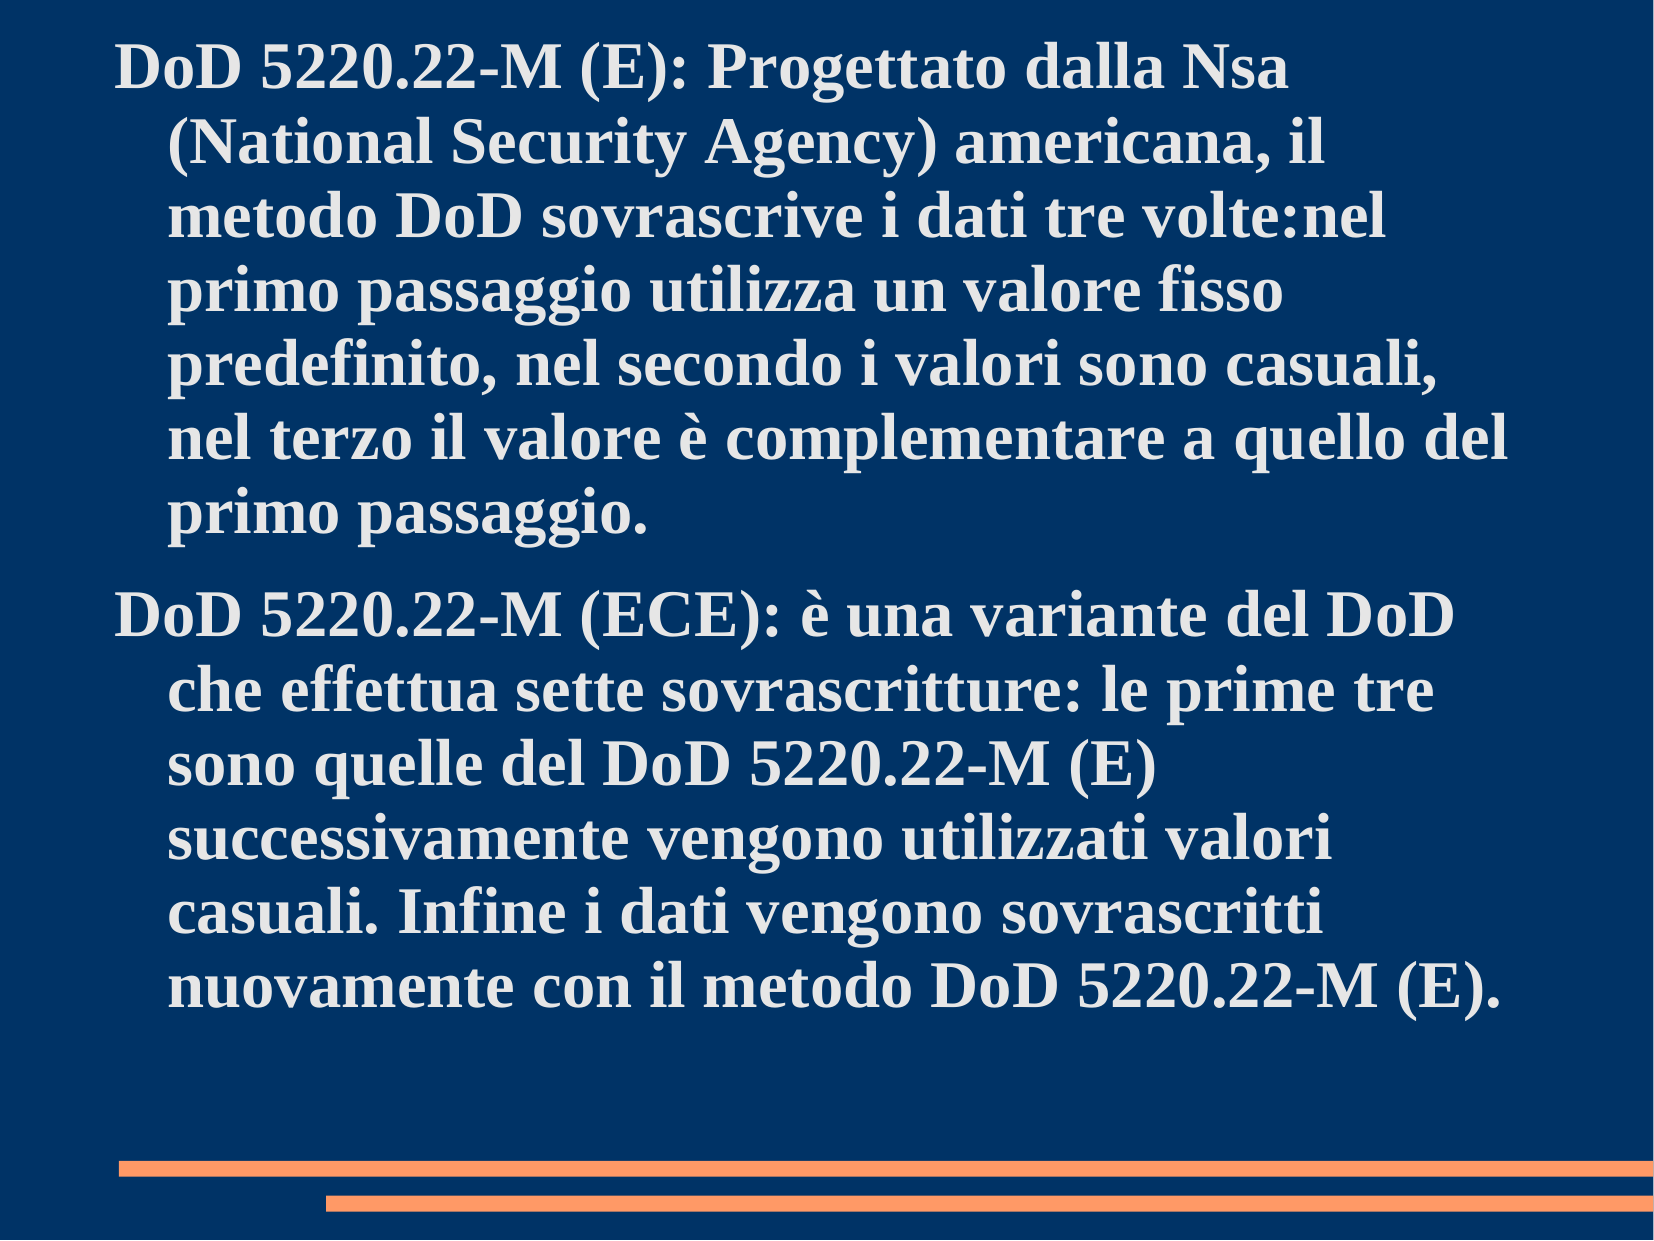

# DoD 5220.22-M (E): Progettato dalla Nsa (National Security Agency) americana, il metodo DoD sovrascrive i dati tre volte:nel primo passaggio utilizza un valore fisso predefinito, nel secondo i valori sono casuali, nel terzo il valore è complementare a quello del primo passaggio.
DoD 5220.22-M (ECE): è una variante del DoD che effettua sette sovrascritture: le prime tre sono quelle del DoD 5220.22-M (E) successivamente vengono utilizzati valori casuali. Infine i dati vengono sovrascritti nuovamente con il metodo DoD 5220.22-M (E).